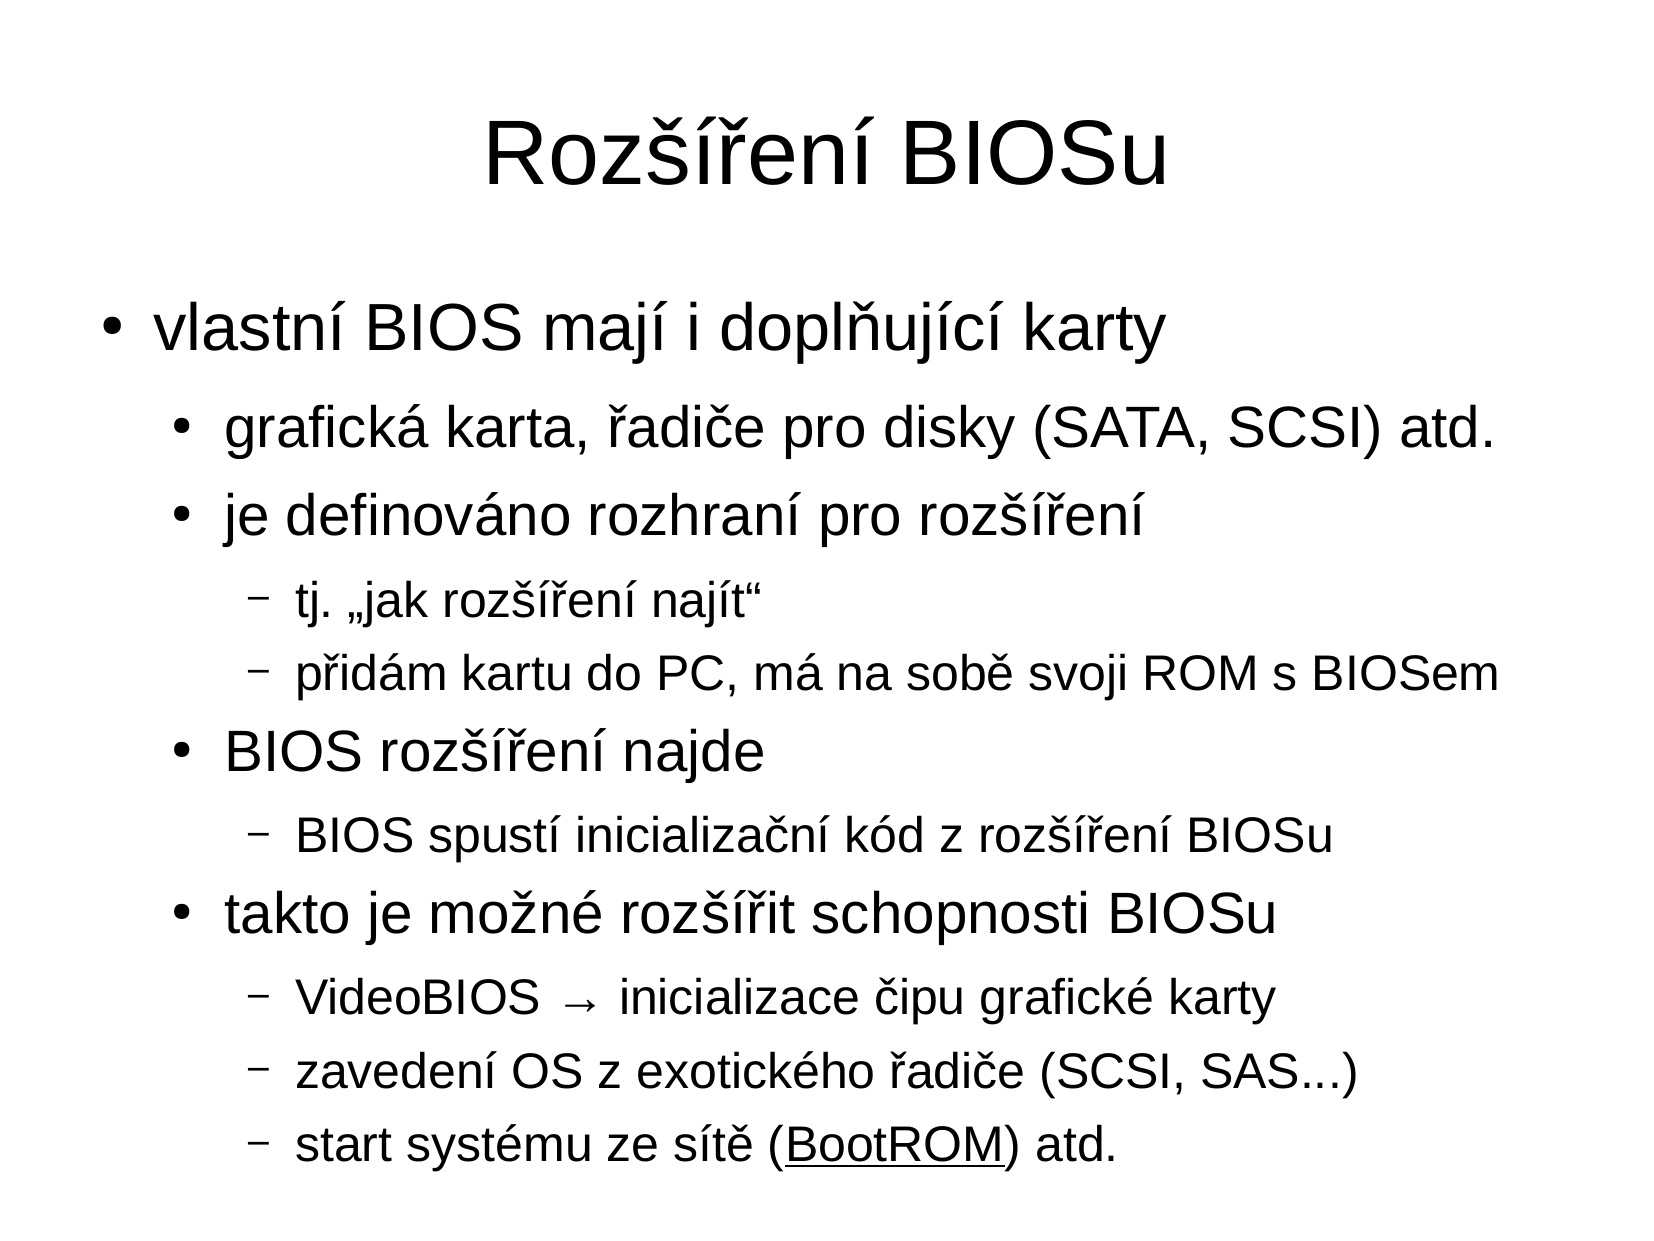

# Rozšíření BIOSu
vlastní BIOS mají i doplňující karty
grafická karta, řadiče pro disky (SATA, SCSI) atd.
je definováno rozhraní pro rozšíření
tj. „jak rozšíření najít“
přidám kartu do PC, má na sobě svoji ROM s BIOSem
BIOS rozšíření najde
BIOS spustí inicializační kód z rozšíření BIOSu
takto je možné rozšířit schopnosti BIOSu
VideoBIOS → inicializace čipu grafické karty
zavedení OS z exotického řadiče (SCSI, SAS...)
start systému ze sítě (BootROM) atd.